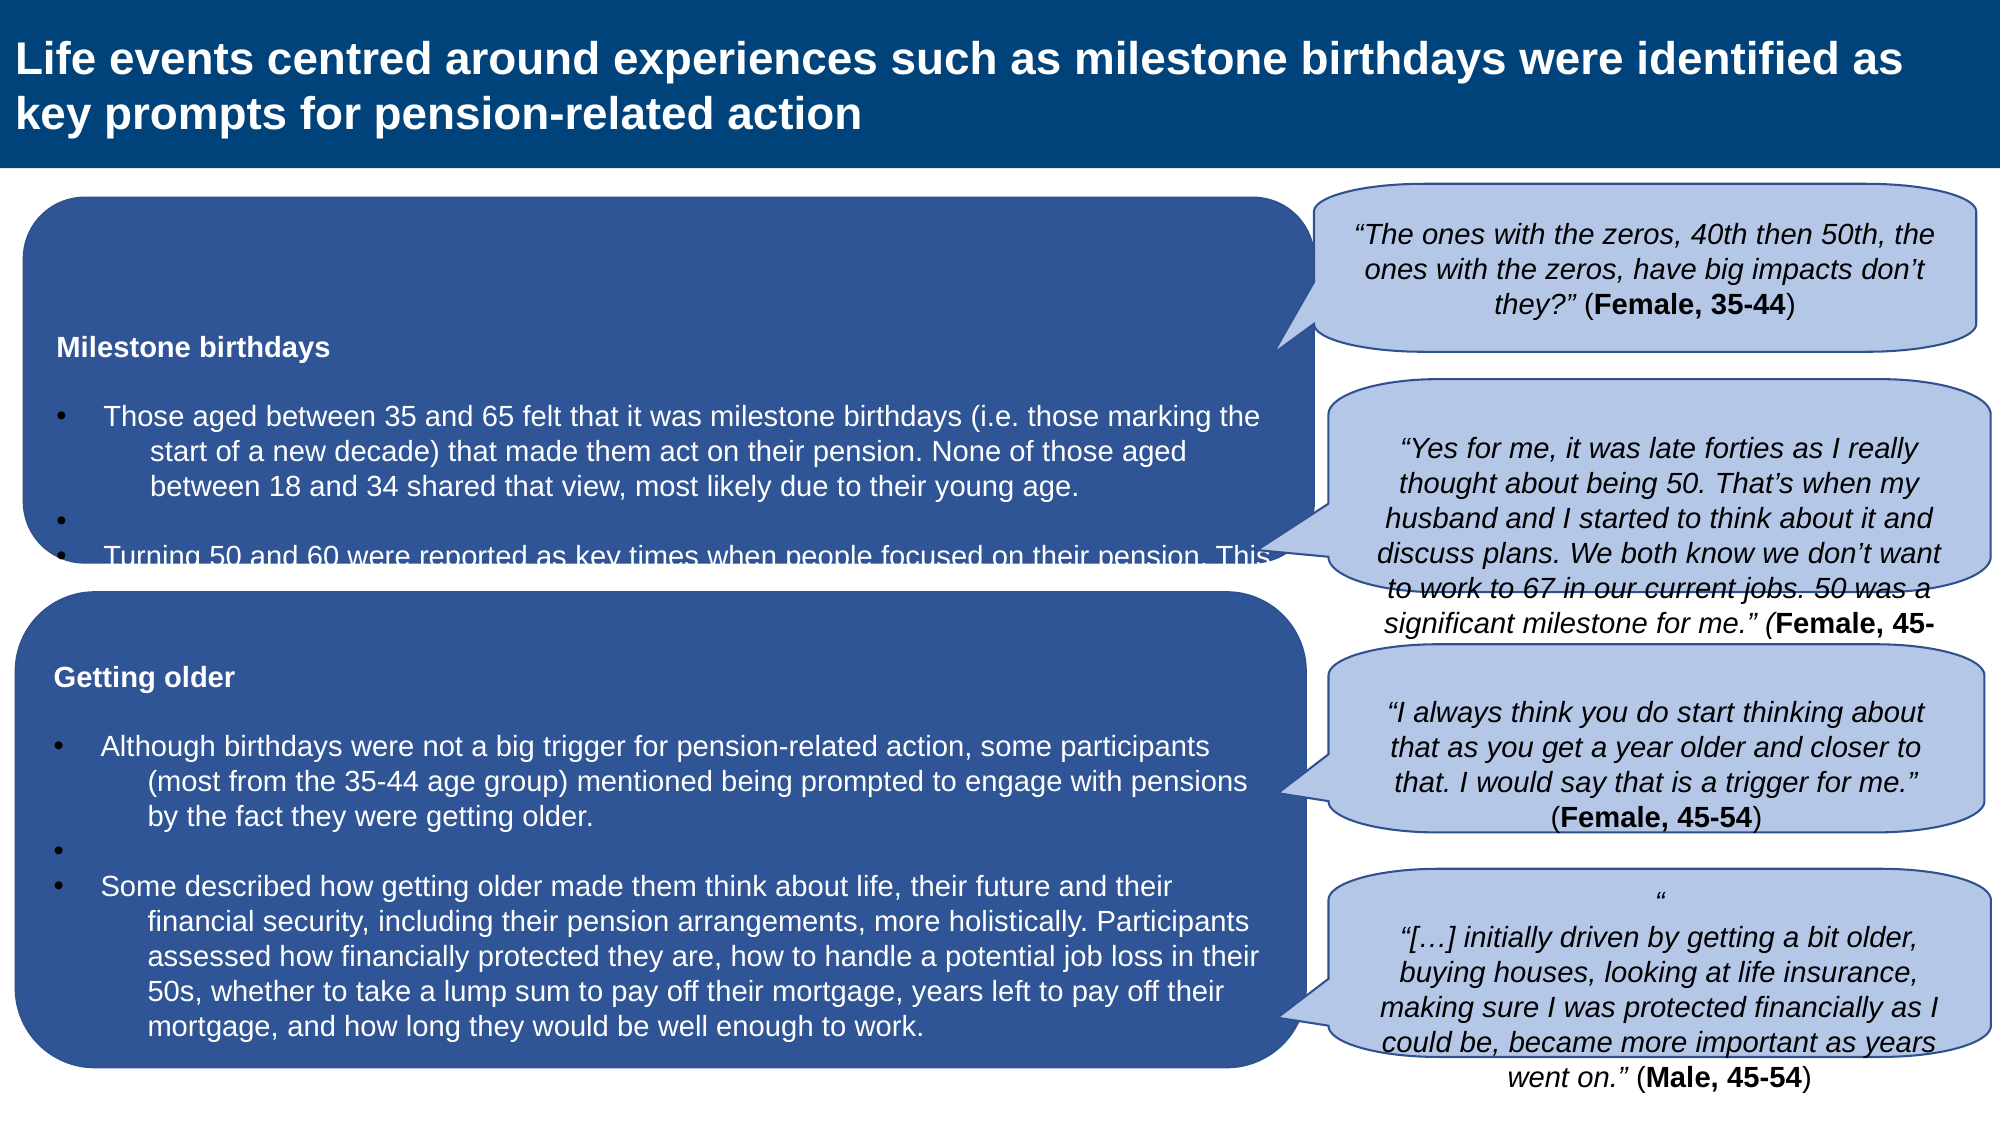

# Life events centred around experiences such as milestone birthdays were identified as key prompts for pension-related action
“The ones with the zeros, 40th then 50th, the ones with the zeros, have big impacts don’t they?” (Female, 35-44)
Milestone birthdays
Those aged between 35 and 65 felt that it was milestone birthdays (i.e. those marking the start of a new decade) that made them act on their pension. None of those aged between 18 and 34 shared that view, most likely due to their young age.
Turning 50 and 60 were reported as key times when people focused on their pension. This was driven by making pension-related decisions such as taking a lump sum or the urge to financially plan for their future.
“Yes for me, it was late forties as I really thought about being 50. That’s when my husband and I started to think about it and discuss plans. We both know we don’t want to work to 67 in our current jobs. 50 was a significant milestone for me.” (Female, 45-54)
Getting older
Although birthdays were not a big trigger for pension-related action, some participants (most from the 35-44 age group) mentioned being prompted to engage with pensions by the fact they were getting older.
Some described how getting older made them think about life, their future and their financial security, including their pension arrangements, more holistically. Participants assessed how financially protected they are, how to handle a potential job loss in their 50s, whether to take a lump sum to pay off their mortgage, years left to pay off their mortgage, and how long they would be well enough to work.
“I always think you do start thinking about that as you get a year older and closer to that. I would say that is a trigger for me.” (Female, 45-54)
“
“[…] initially driven by getting a bit older, buying houses, looking at life insurance, making sure I was protected financially as I could be, became more important as years went on.” (Male, 45-54)